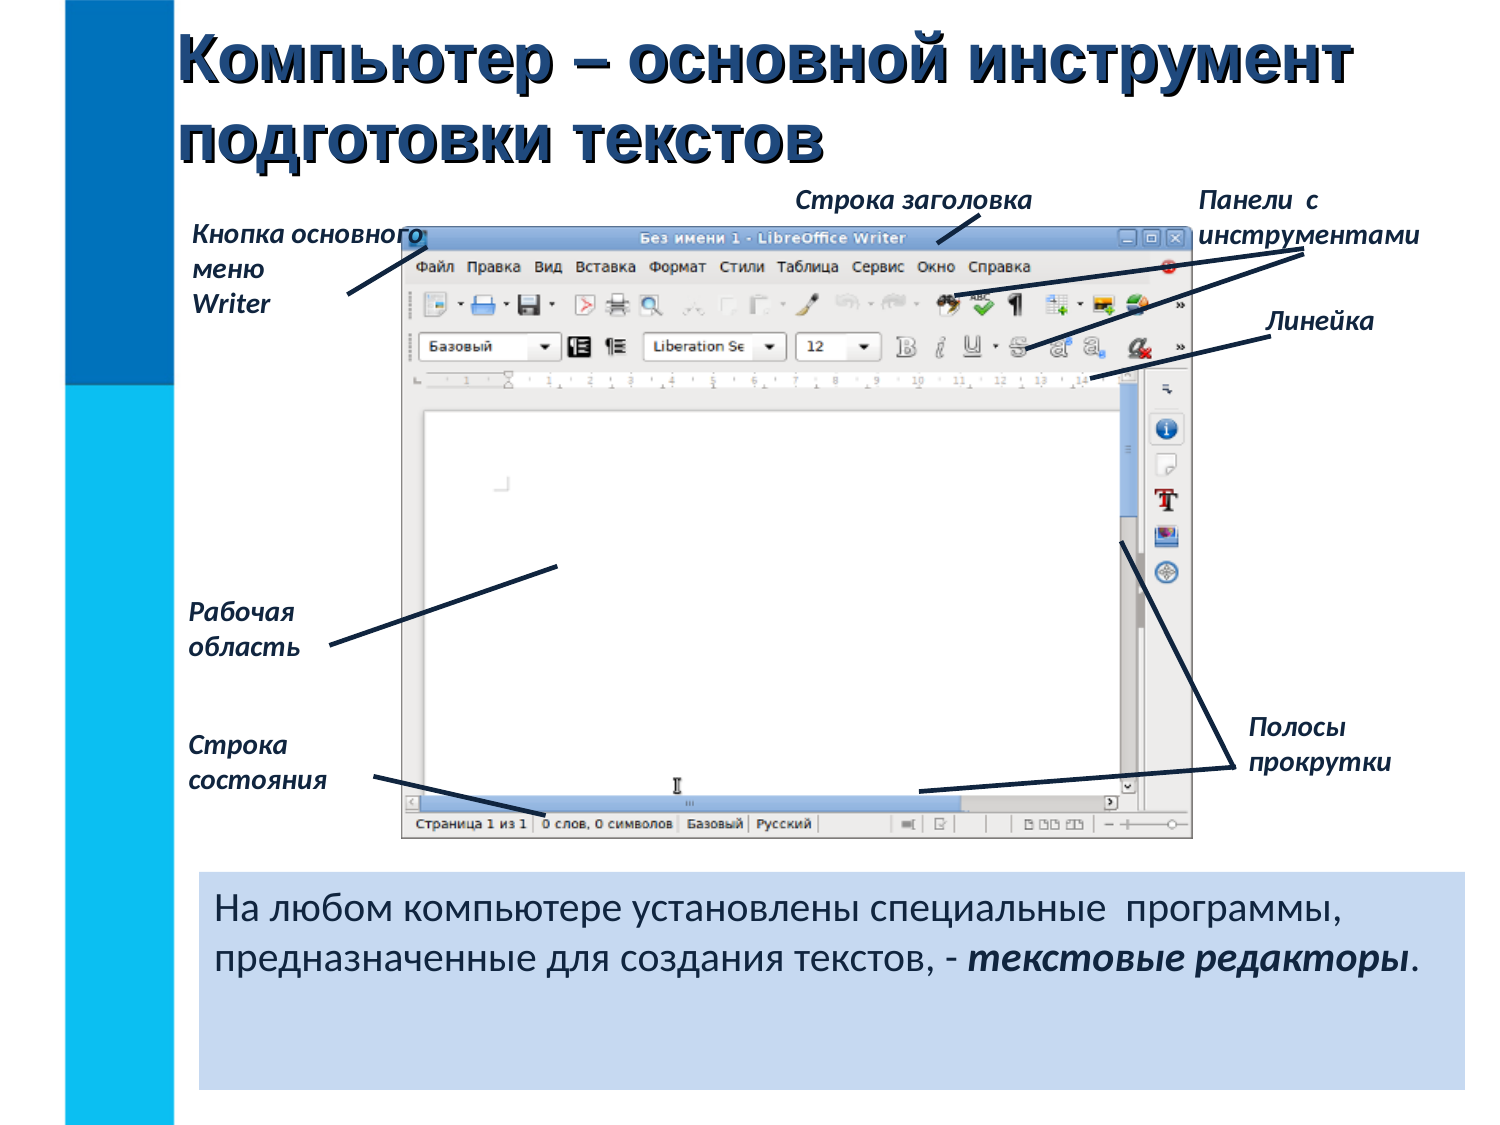

Компьютер – основной инструмент подготовки текстов
Строка заголовка
Панели с инструментами
Кнопка основного меню
Writer
Линейка
Рабочая область
Полосы прокрутки
Строка состояния
# На любом компьютере установлены специальные программы, предназначенные для создания текстов, - текстовые редакторы.